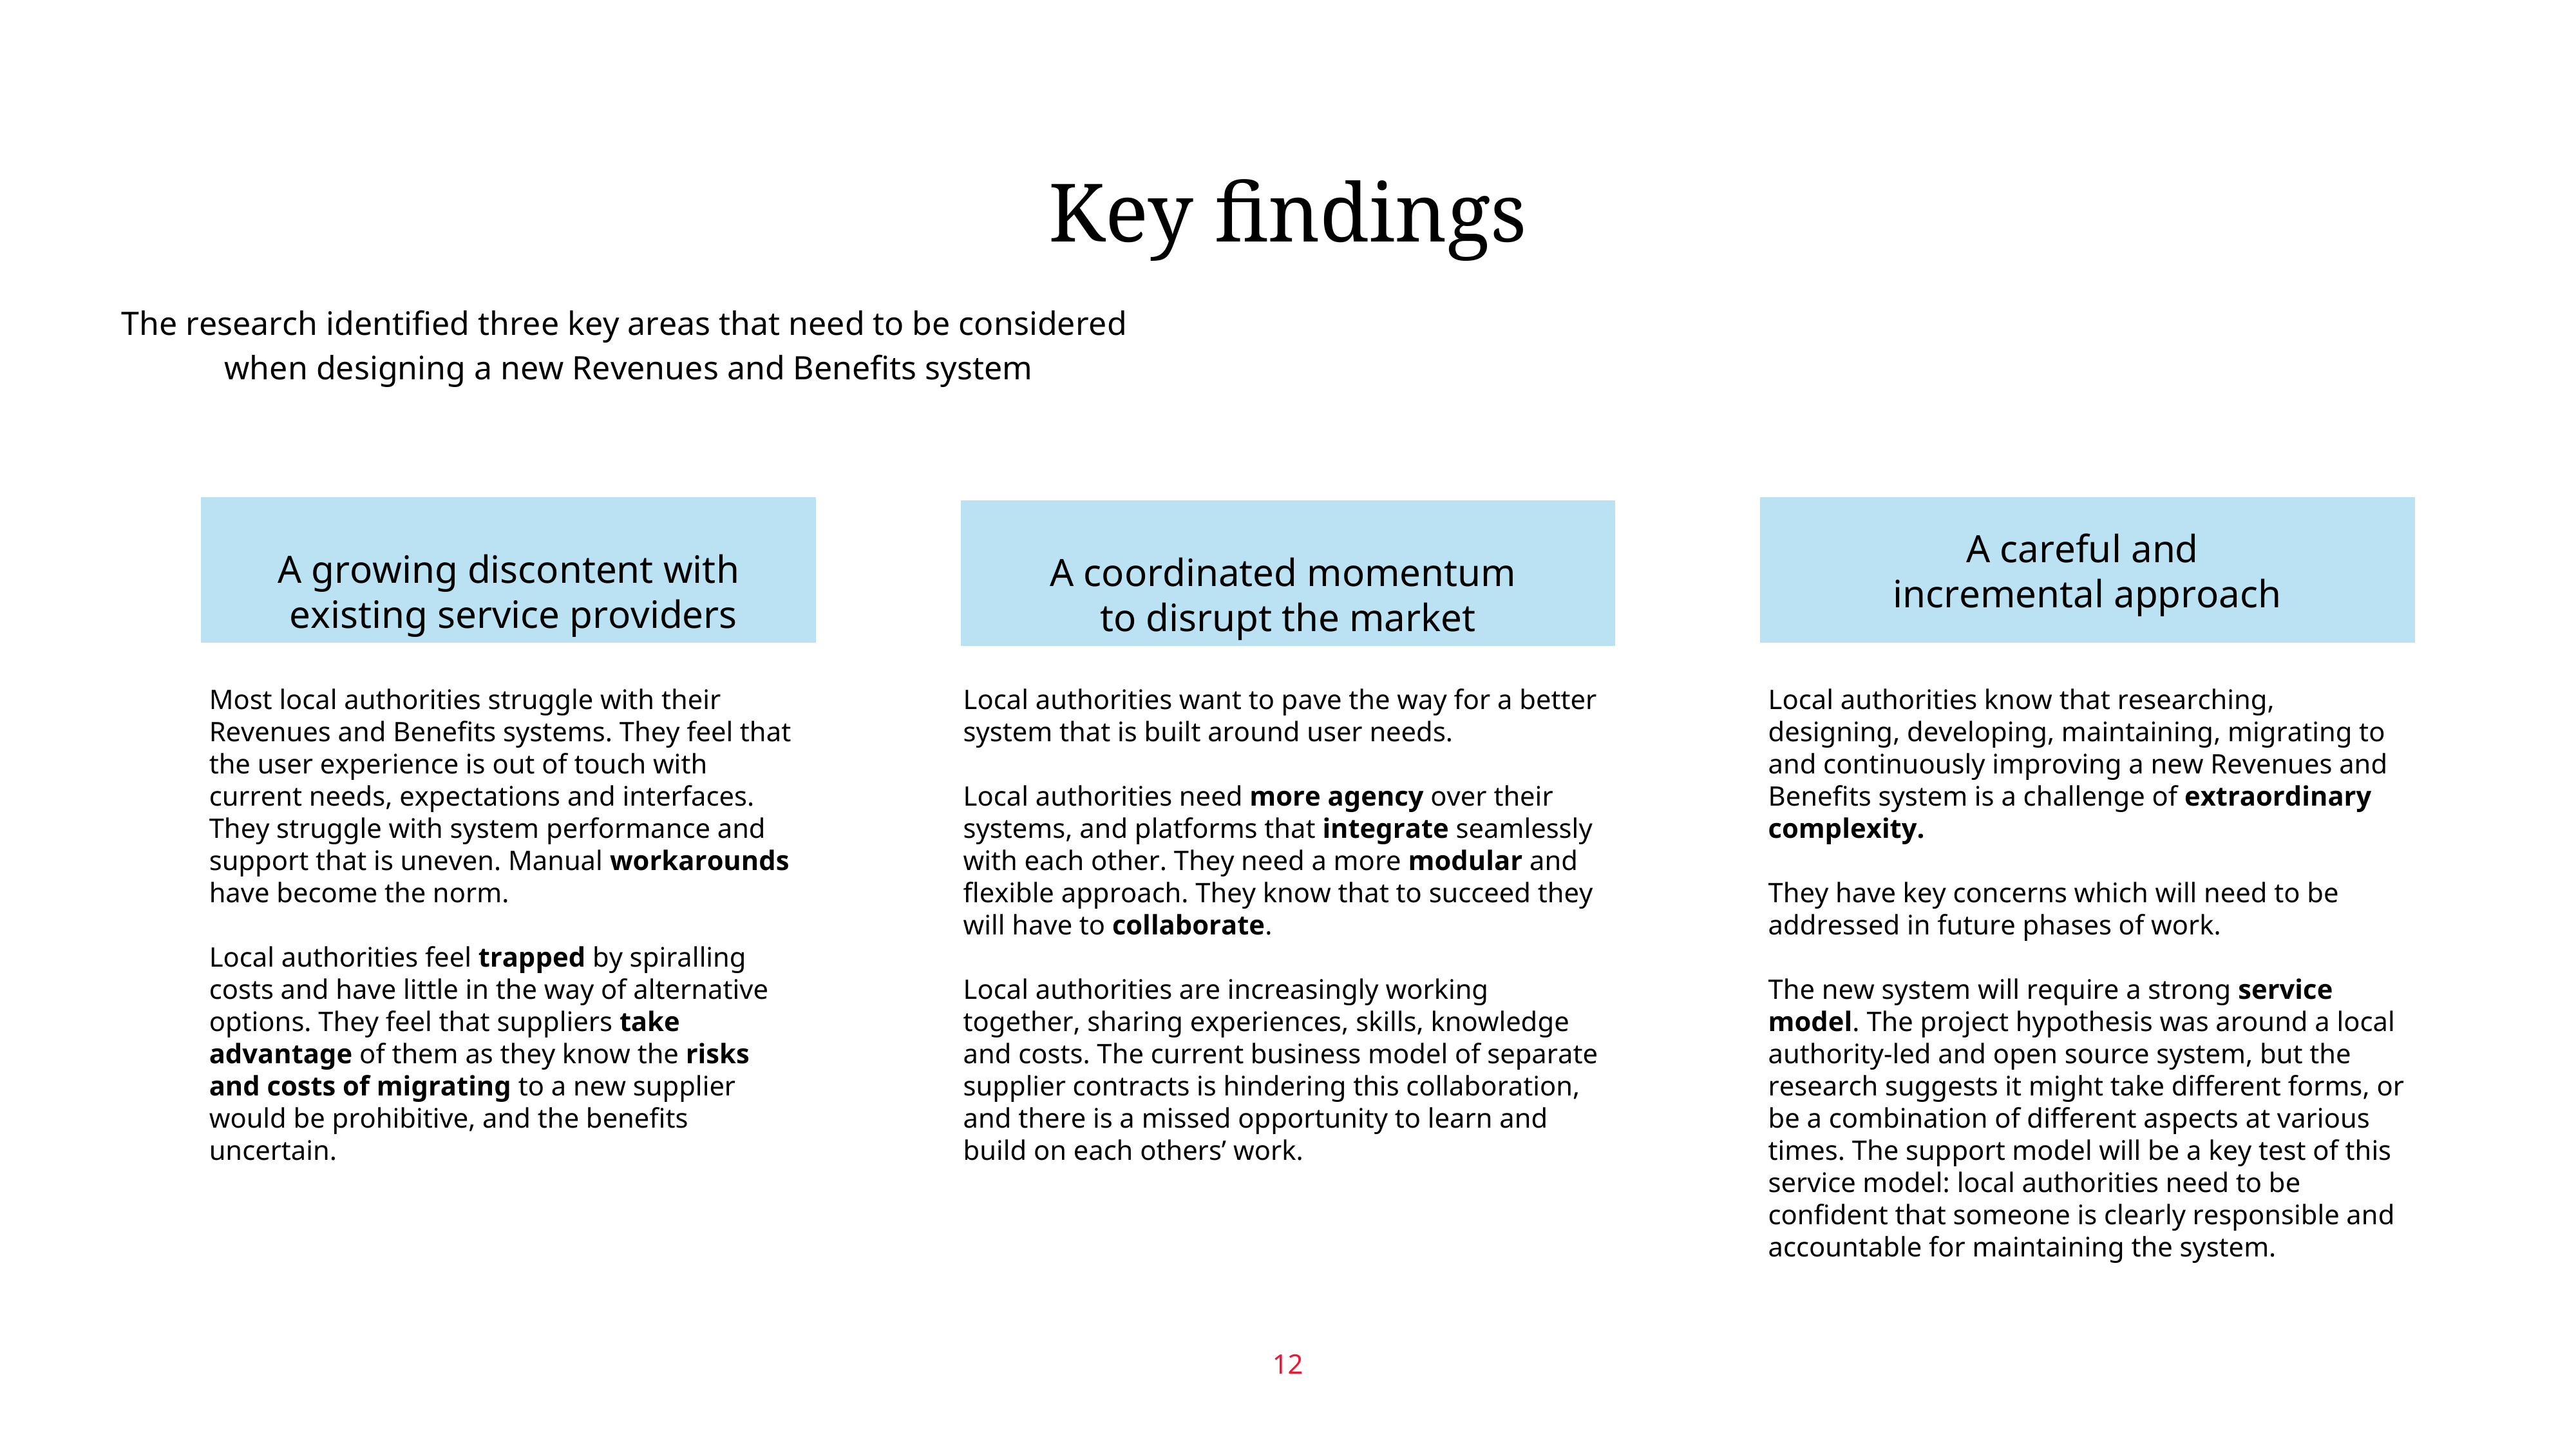

3.
Key findings
The research identified three key areas that need to be considered
when designing a new Revenues and Benefits system
A growing discontent with
 existing service providers
A careful and
incremental approach
A coordinated momentum
to disrupt the market
Most local authorities struggle with their Revenues and Benefits systems. They feel that the user experience is out of touch with current needs, expectations and interfaces. They struggle with system performance and support that is uneven. Manual workarounds have become the norm.
Local authorities feel trapped by spiralling costs and have little in the way of alternative options. They feel that suppliers take advantage of them as they know the risks and costs of migrating to a new supplier would be prohibitive, and the benefits uncertain.
Local authorities want to pave the way for a better system that is built around user needs.
Local authorities need more agency over their systems, and platforms that integrate seamlessly with each other. They need a more modular and flexible approach. They know that to succeed they will have to collaborate.
Local authorities are increasingly working together, sharing experiences, skills, knowledge and costs. The current business model of separate supplier contracts is hindering this collaboration, and there is a missed opportunity to learn and build on each others’ work.
Local authorities know that researching, designing, developing, maintaining, migrating to and continuously improving a new Revenues and Benefits system is a challenge of extraordinary complexity.
They have key concerns which will need to be addressed in future phases of work.
The new system will require a strong service model. The project hypothesis was around a local authority-led and open source system, but the research suggests it might take different forms, or be a combination of different aspects at various times. The support model will be a key test of this service model: local authorities need to be confident that someone is clearly responsible and accountable for maintaining the system.